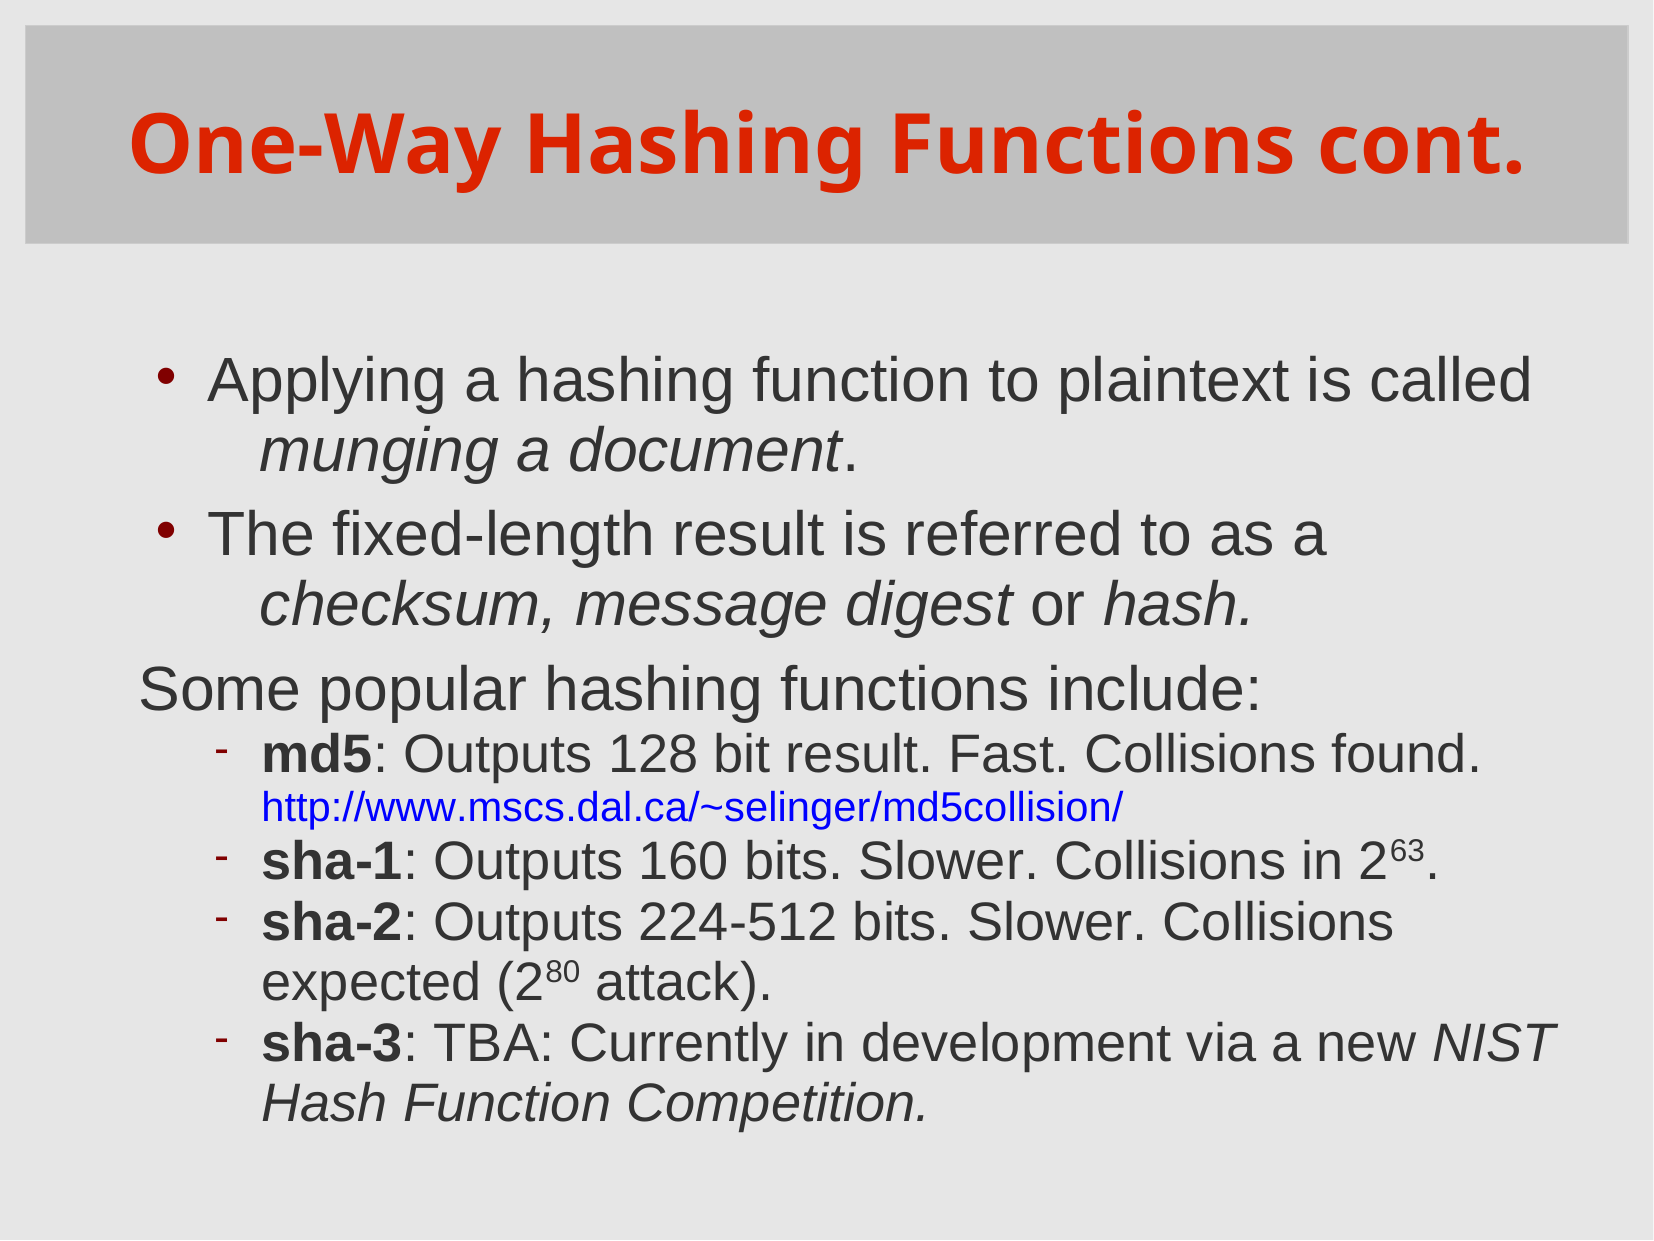

# One-Way Hashing Functions cont.
Applying a hashing function to plaintext is called munging a document.
The fixed-length result is referred to as a checksum, message digest or hash.
Some popular hashing functions include:
md5: Outputs 128 bit result. Fast. Collisions found.
http://www.mscs.dal.ca/~selinger/md5collision/
sha-1: Outputs 160 bits. Slower. Collisions in 263.
sha-2: Outputs 224-512 bits. Slower. Collisions expected (280 attack).
sha-3: TBA: Currently in development via a new NIST Hash Function Competition.